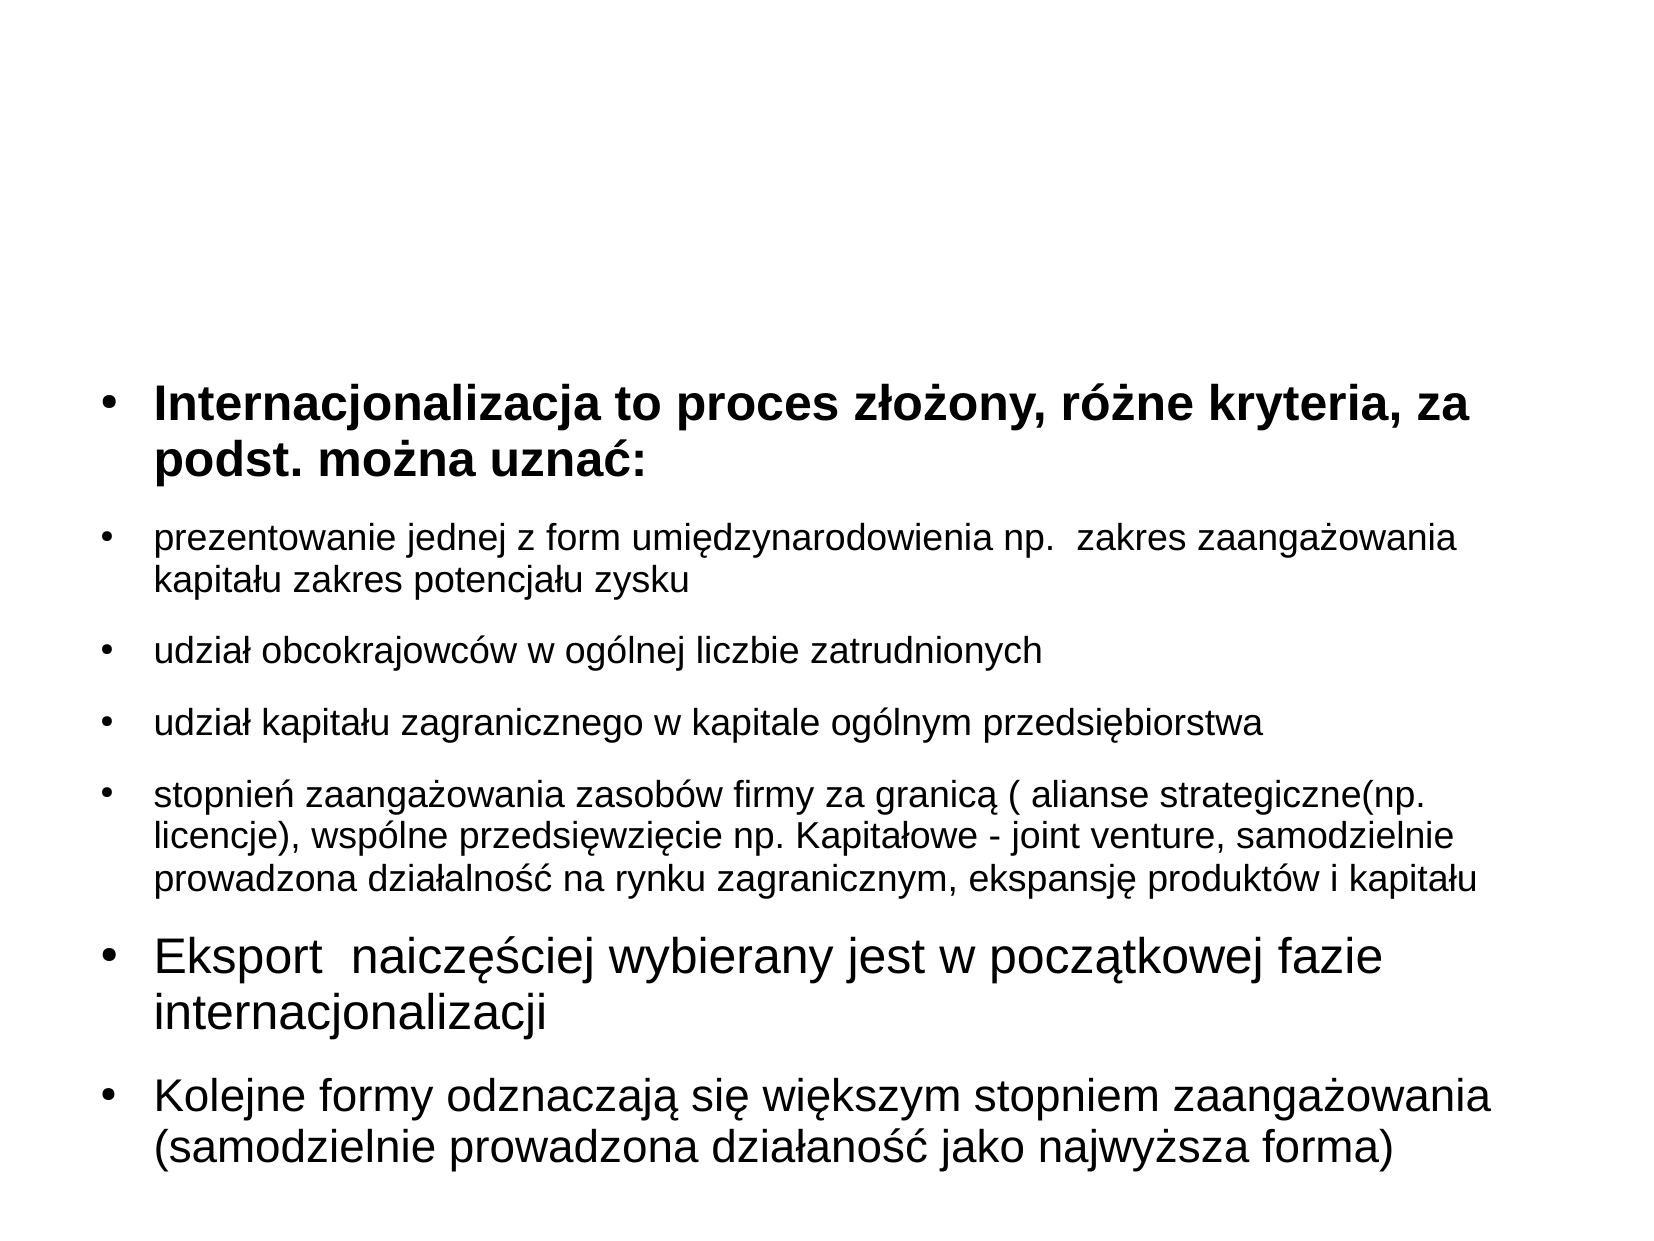

# Internacjonalizacja to proces złożony, różne kryteria, za podst. można uznać:
prezentowanie jednej z form umiędzynarodowienia np. zakres zaangażowania kapitału zakres potencjału zysku
udział obcokrajowców w ogólnej liczbie zatrudnionych
udział kapitału zagranicznego w kapitale ogólnym przedsiębiorstwa
stopnień zaangażowania zasobów firmy za granicą ( alianse strategiczne(np. licencje), wspólne przedsięwzięcie np. Kapitałowe - joint venture, samodzielnie prowadzona działalność na rynku zagranicznym, ekspansję produktów i kapitału
Eksport naiczęściej wybierany jest w początkowej fazie internacjonalizacji
Kolejne formy odznaczają się większym stopniem zaangażowania (samodzielnie prowadzona działaność jako najwyższa forma)